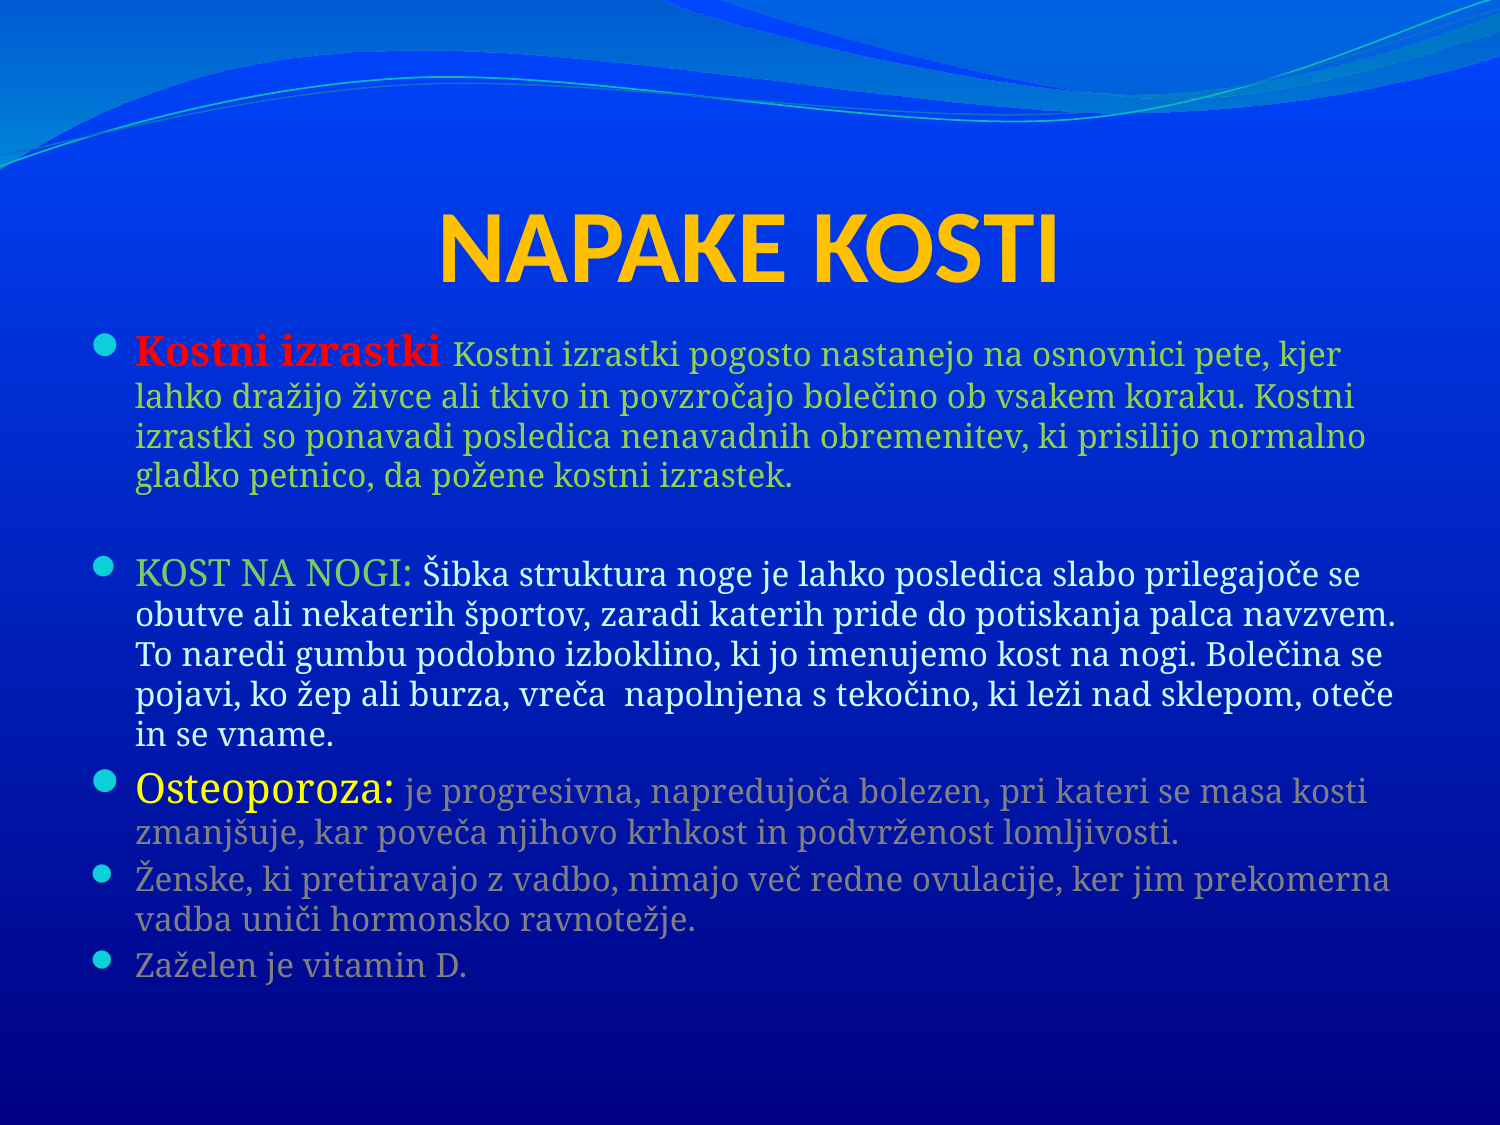

# NAPAKE KOSTI
Kostni izrastki Kostni izrastki pogosto nastanejo na osnovnici pete, kjer lahko dražijo živce ali tkivo in povzročajo bolečino ob vsakem koraku. Kostni izrastki so ponavadi posledica nenavadnih obremenitev, ki prisilijo normalno gladko petnico, da požene kostni izrastek.
KOST NA NOGI: Šibka struktura noge je lahko posledica slabo prilegajoče se obutve ali nekaterih športov, zaradi katerih pride do potiskanja palca navzvem. To naredi gumbu podobno izboklino, ki jo imenujemo kost na nogi. Bolečina se pojavi, ko žep ali burza, vreča napolnjena s tekočino, ki leži nad sklepom, oteče in se vname.
Osteoporoza: je progresivna, napredujoča bolezen, pri kateri se masa kosti zmanjšuje, kar poveča njihovo krhkost in podvrženost lomljivosti.
Ženske, ki pretiravajo z vadbo, nimajo več redne ovulacije, ker jim prekomerna vadba uniči hormonsko ravnotežje.
Zaželen je vitamin D.